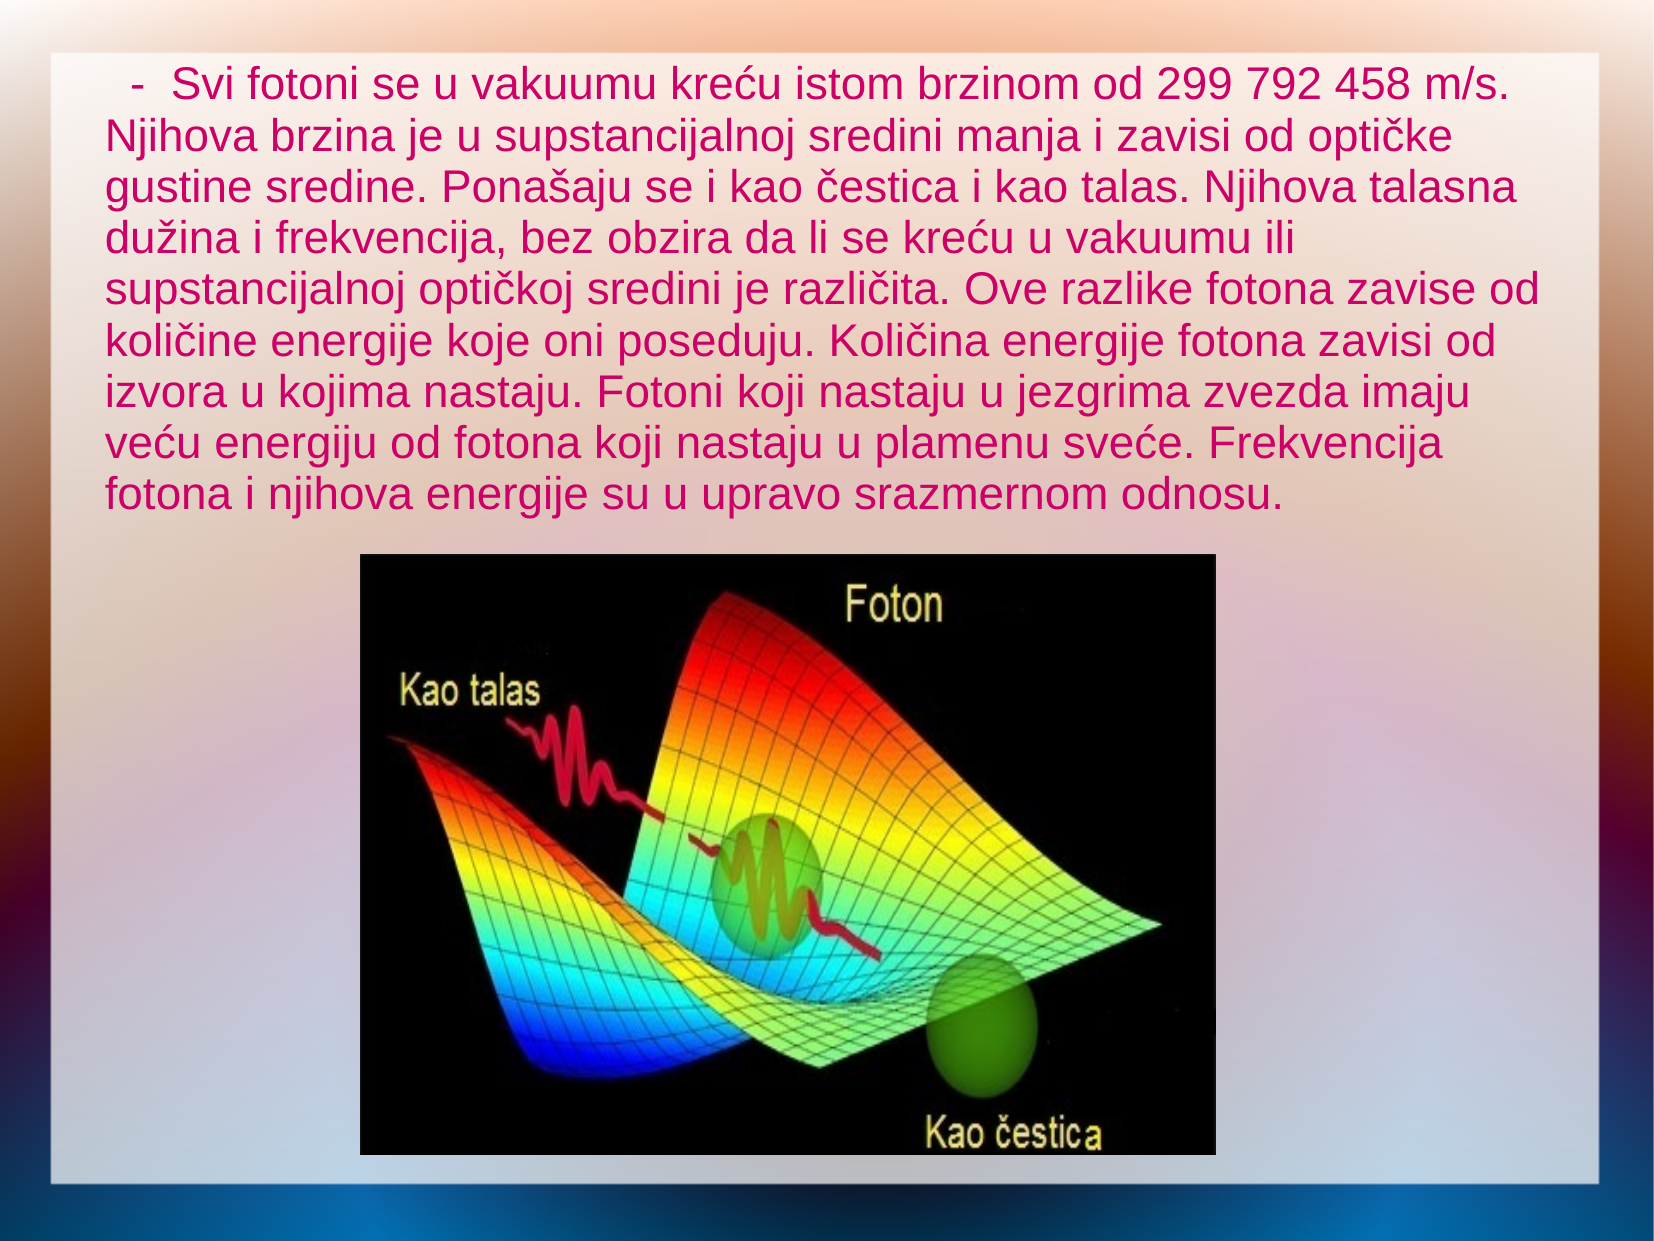

- Svi fotoni se u vakuumu kreću istom brzinom od 299 792 458 m/s. Njihova brzina je u supstancijalnoj sredini manja i zavisi od optičke gustine sredine. Ponašaju se i kao čestica i kao talas. Njihova talasna dužina i frekvencija, bez obzira da li se kreću u vakuumu ili supstancijalnoj optičkoj sredini je različita. Ove razlike fotona zavise od količine energije koje oni poseduju. Količina energije fotona zavisi od izvora u kojima nastaju. Fotoni koji nastaju u jezgrima zvezda imaju veću energiju od fotona koji nastaju u plamenu sveće. Frekvencija fotona i njihova energije su u upravo srazmernom odnosu.